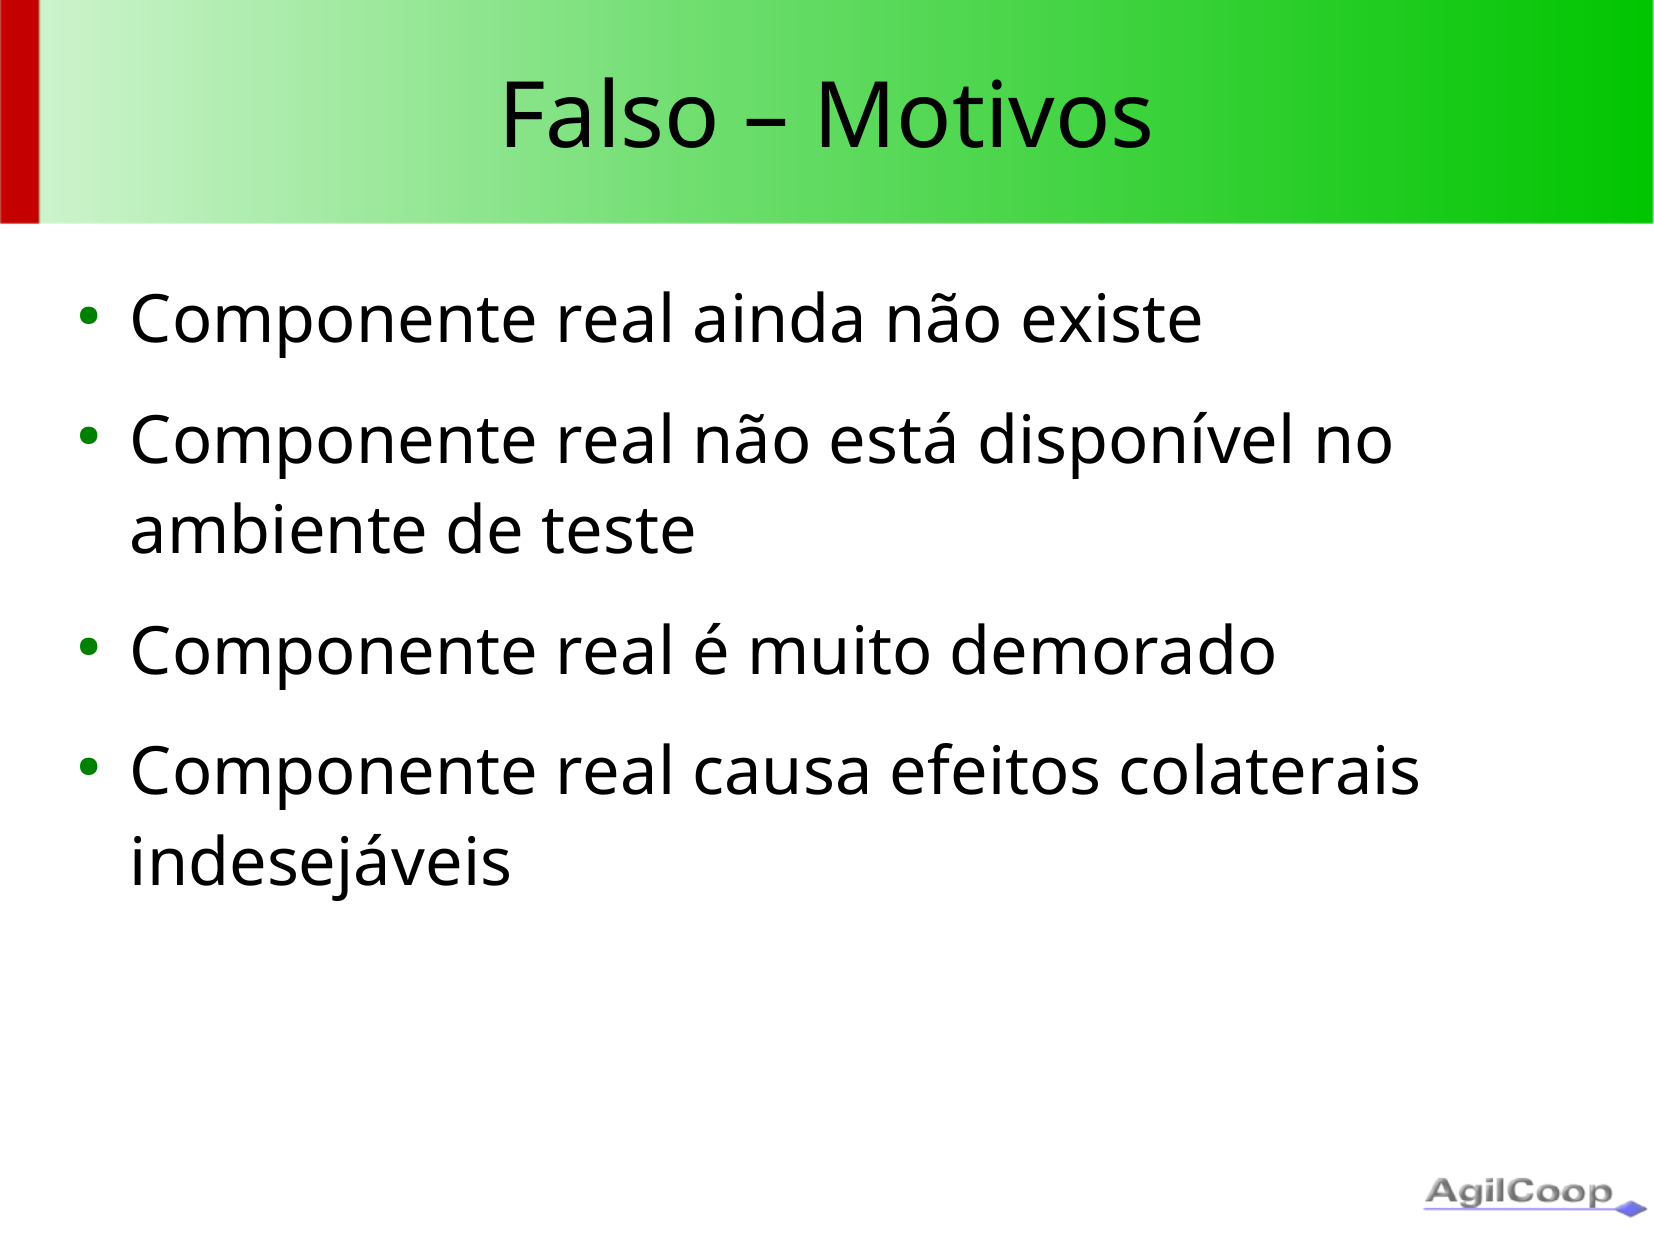

# Falso – Motivos
Componente real ainda não existe
Componente real não está disponível no ambiente de teste
Componente real é muito demorado
Componente real causa efeitos colaterais indesejáveis